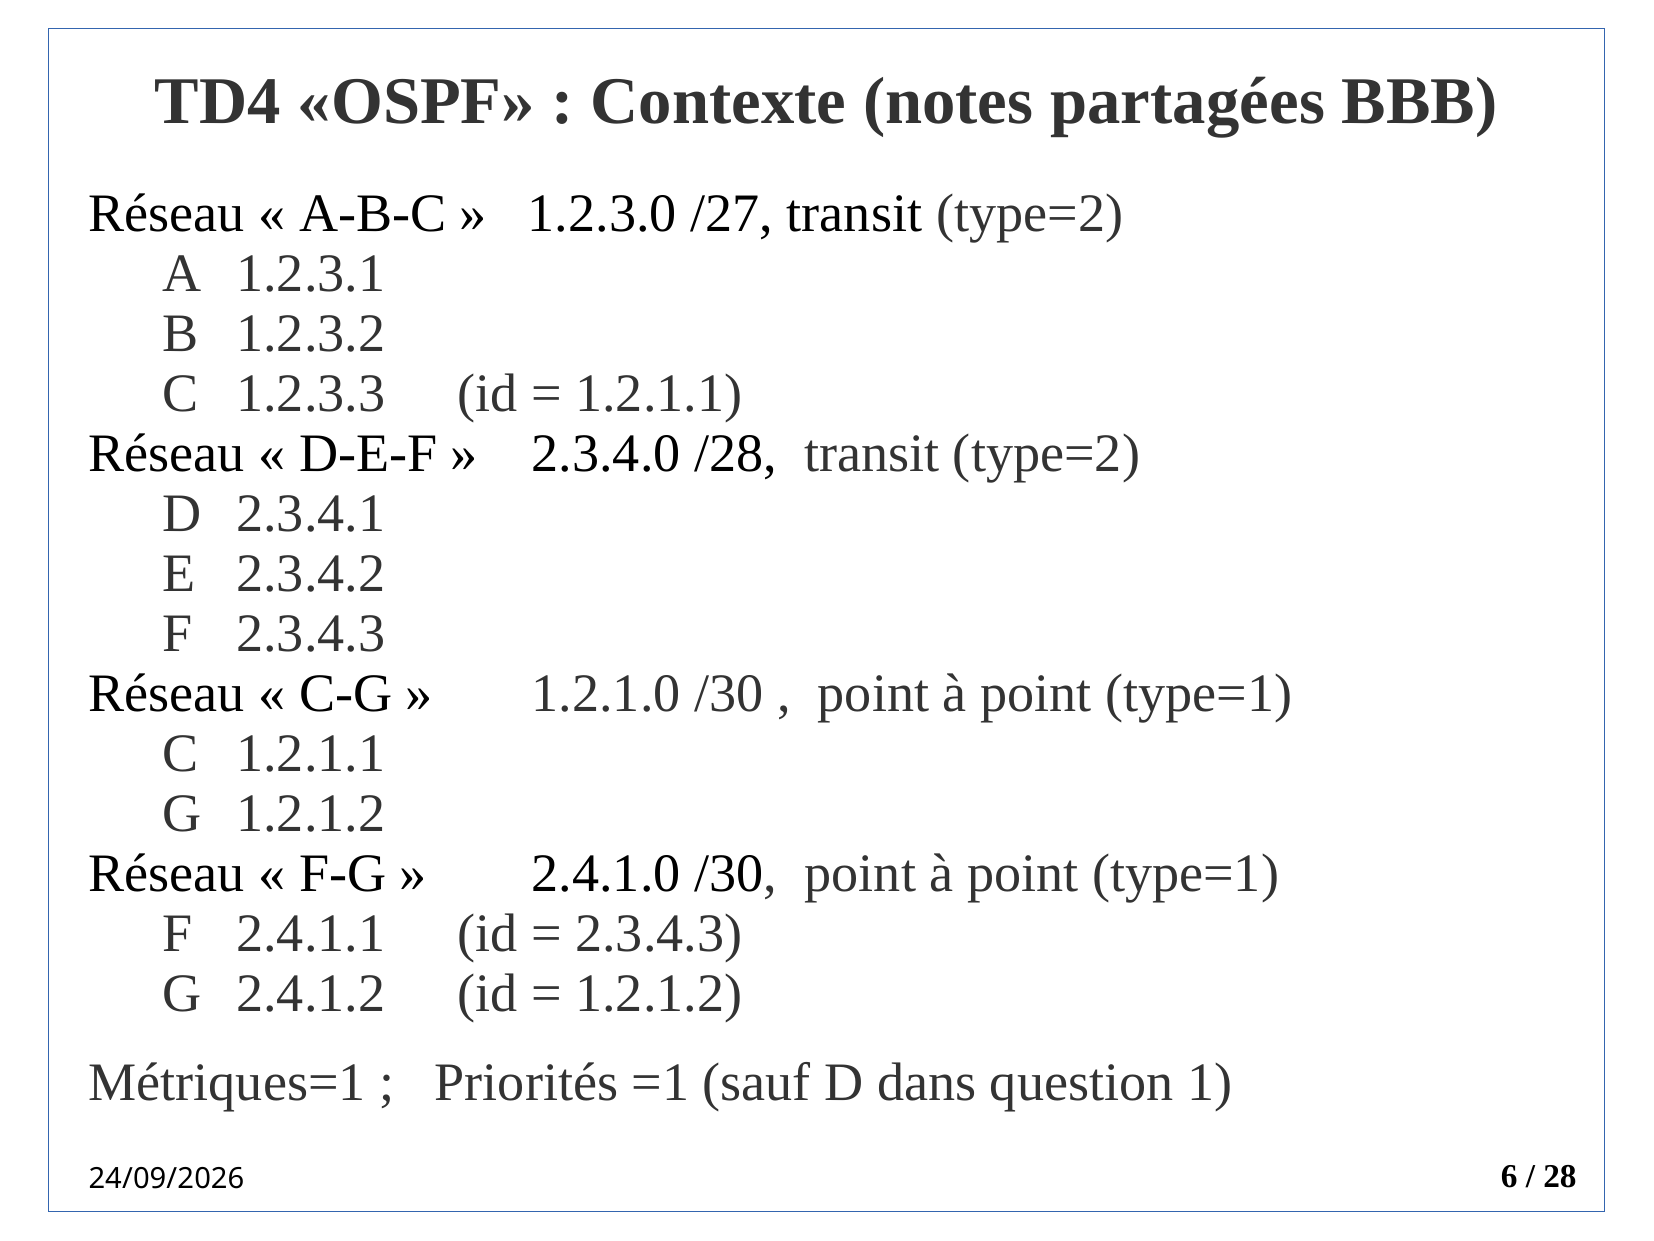

# TD4 «OSPF» : Contexte (notes partagées BBB)
Réseau « A-B-C » 1.2.3.0 /27, transit (type=2)
 	A 	1.2.3.1
 	B 	1.2.3.2
 	C 	1.2.3.3	(id = 1.2.1.1)
Réseau « D-E-F » 	2.3.4.0 /28, transit (type=2)
 	D 	2.3.4.1
 	E 	2.3.4.2
 	F 	2.3.4.3
Réseau « C-G »		1.2.1.0 /30 , point à point (type=1)
 	C 	1.2.1.1
 	G 	1.2.1.2
Réseau « F-G »		2.4.1.0 /30, point à point (type=1)
 	F 	2.4.1.1	(id = 2.3.4.3)
 	G 	2.4.1.2	(id = 1.2.1.2)
Métriques=1 ; Priorités =1 (sauf D dans question 1)
6